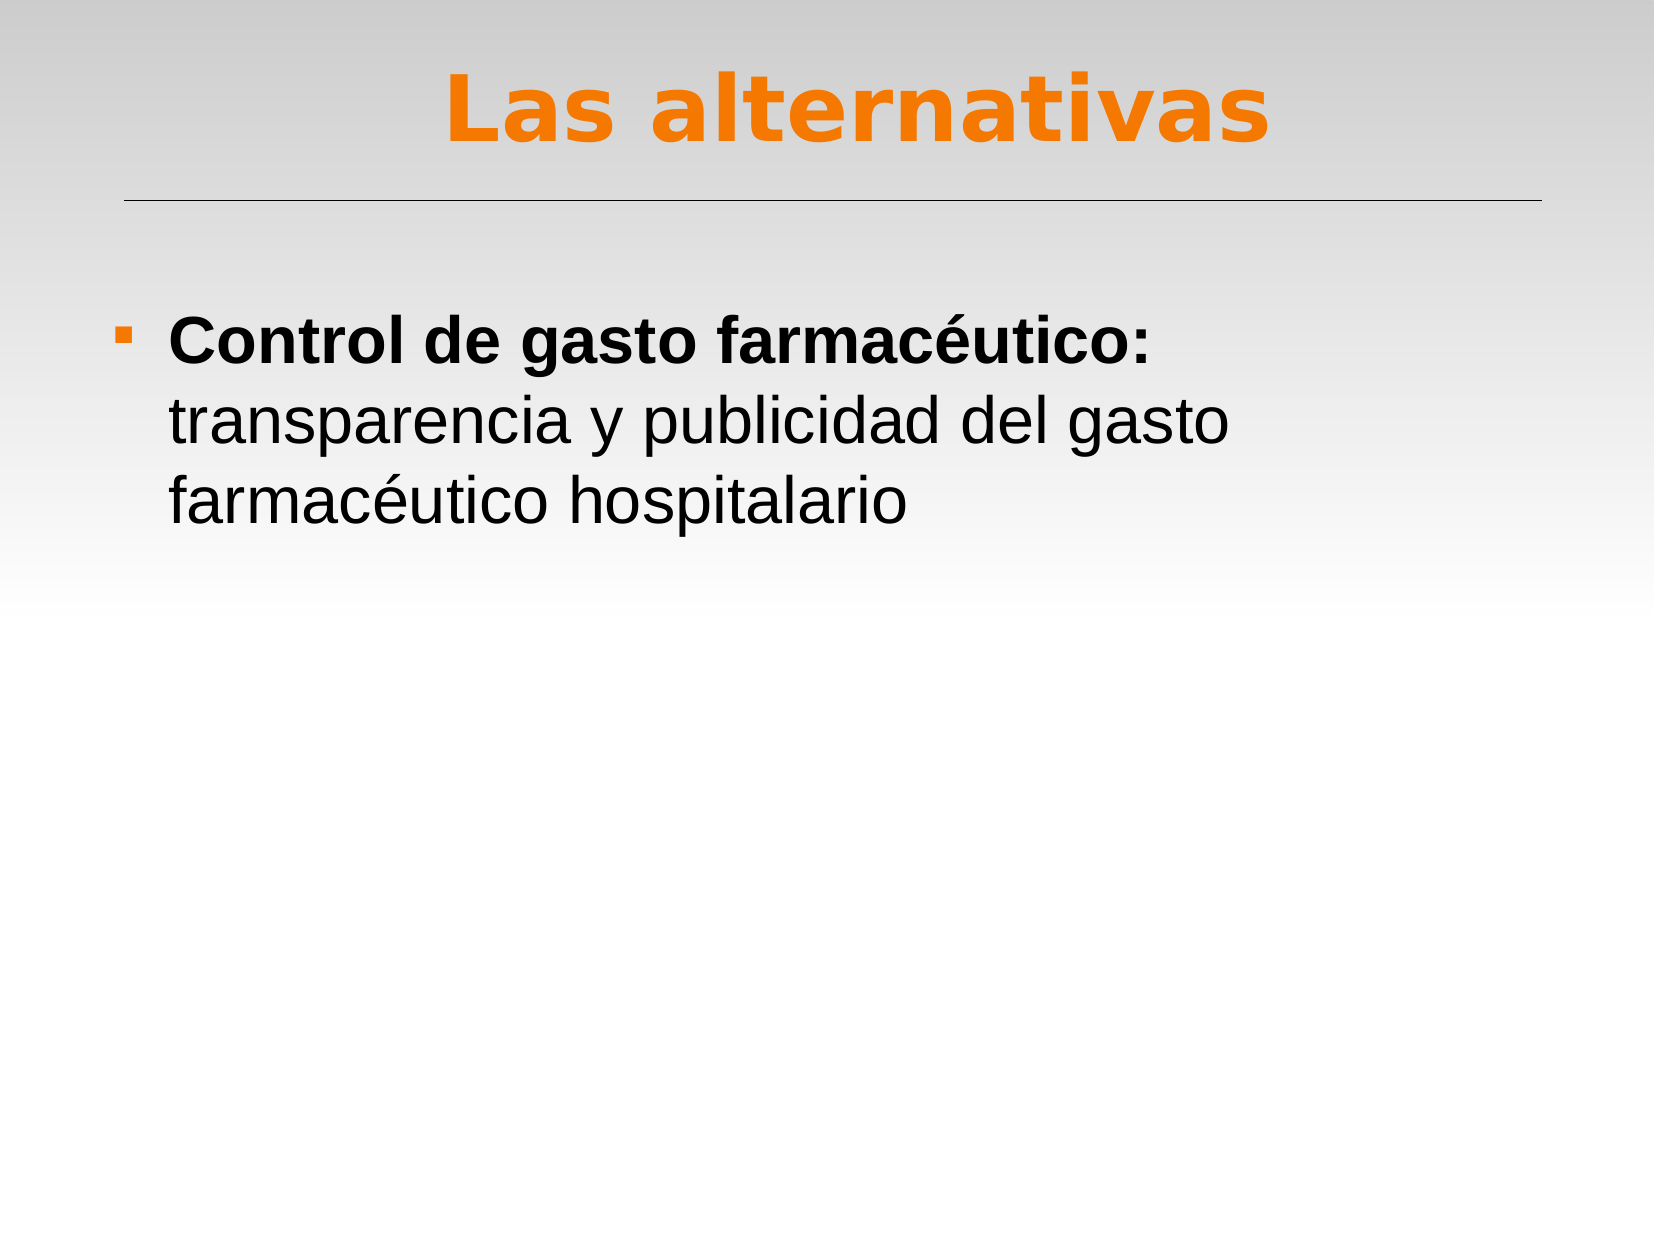

Las alternativas
#
Control de gasto farmacéutico: transparencia y publicidad del gasto farmacéutico hospitalario